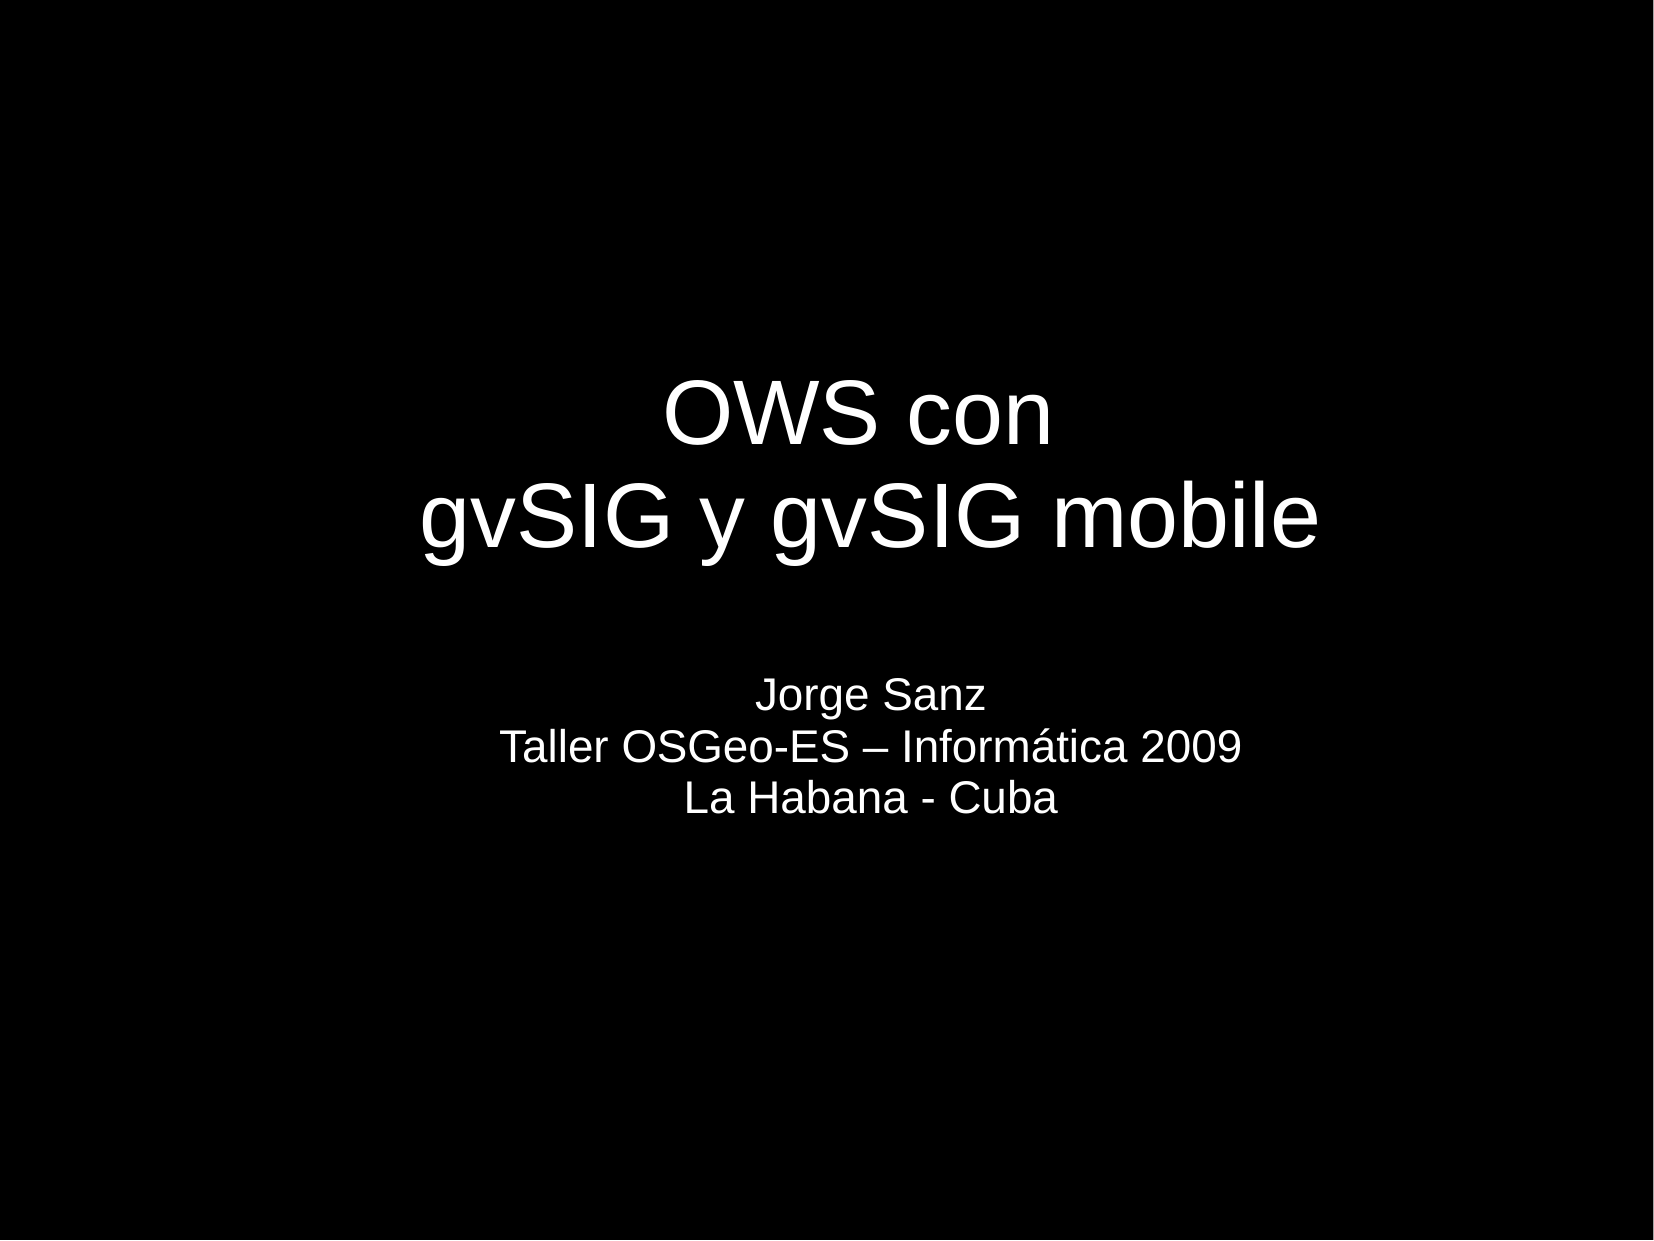

OWS con
gvSIG y gvSIG mobile
Jorge Sanz
Taller OSGeo-ES – Informática 2009
La Habana - Cuba